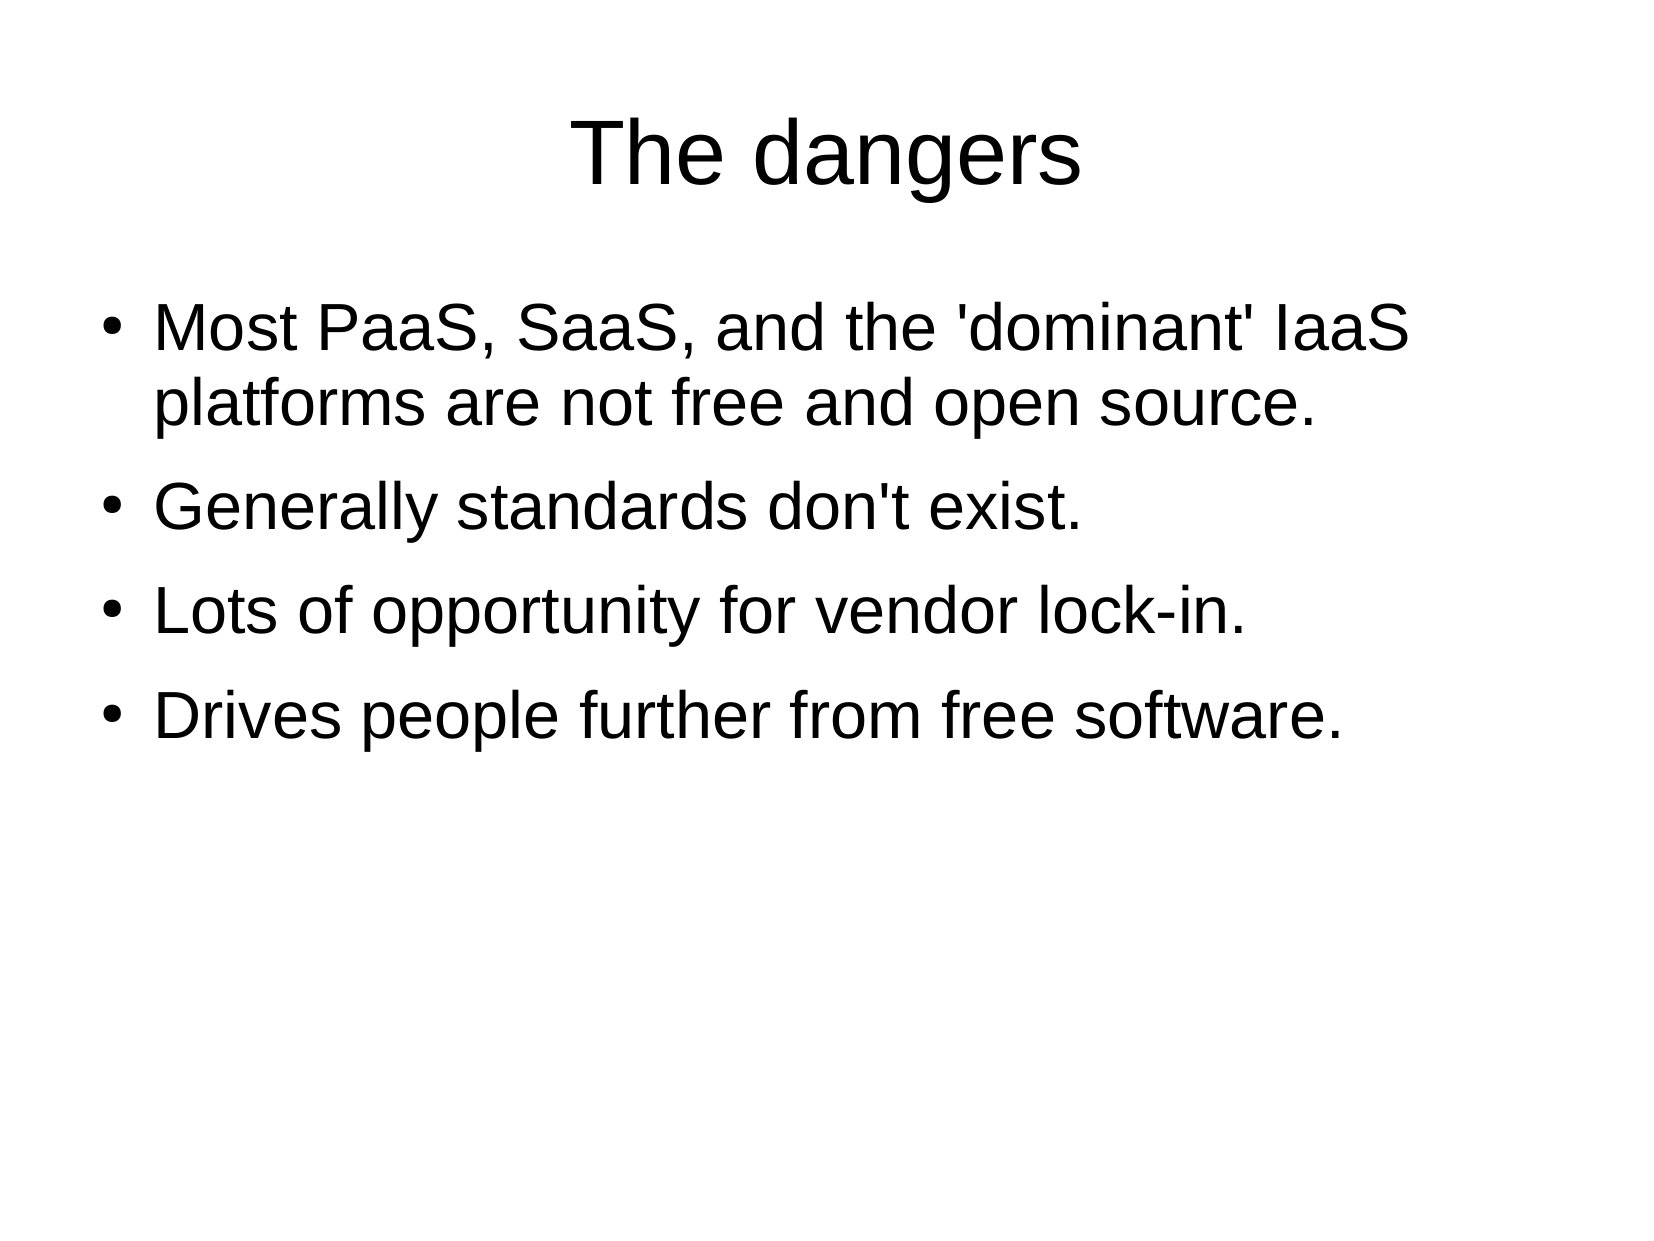

# The dangers
Most PaaS, SaaS, and the 'dominant' IaaS platforms are not free and open source.
Generally standards don't exist.
Lots of opportunity for vendor lock-in.
Drives people further from free software.